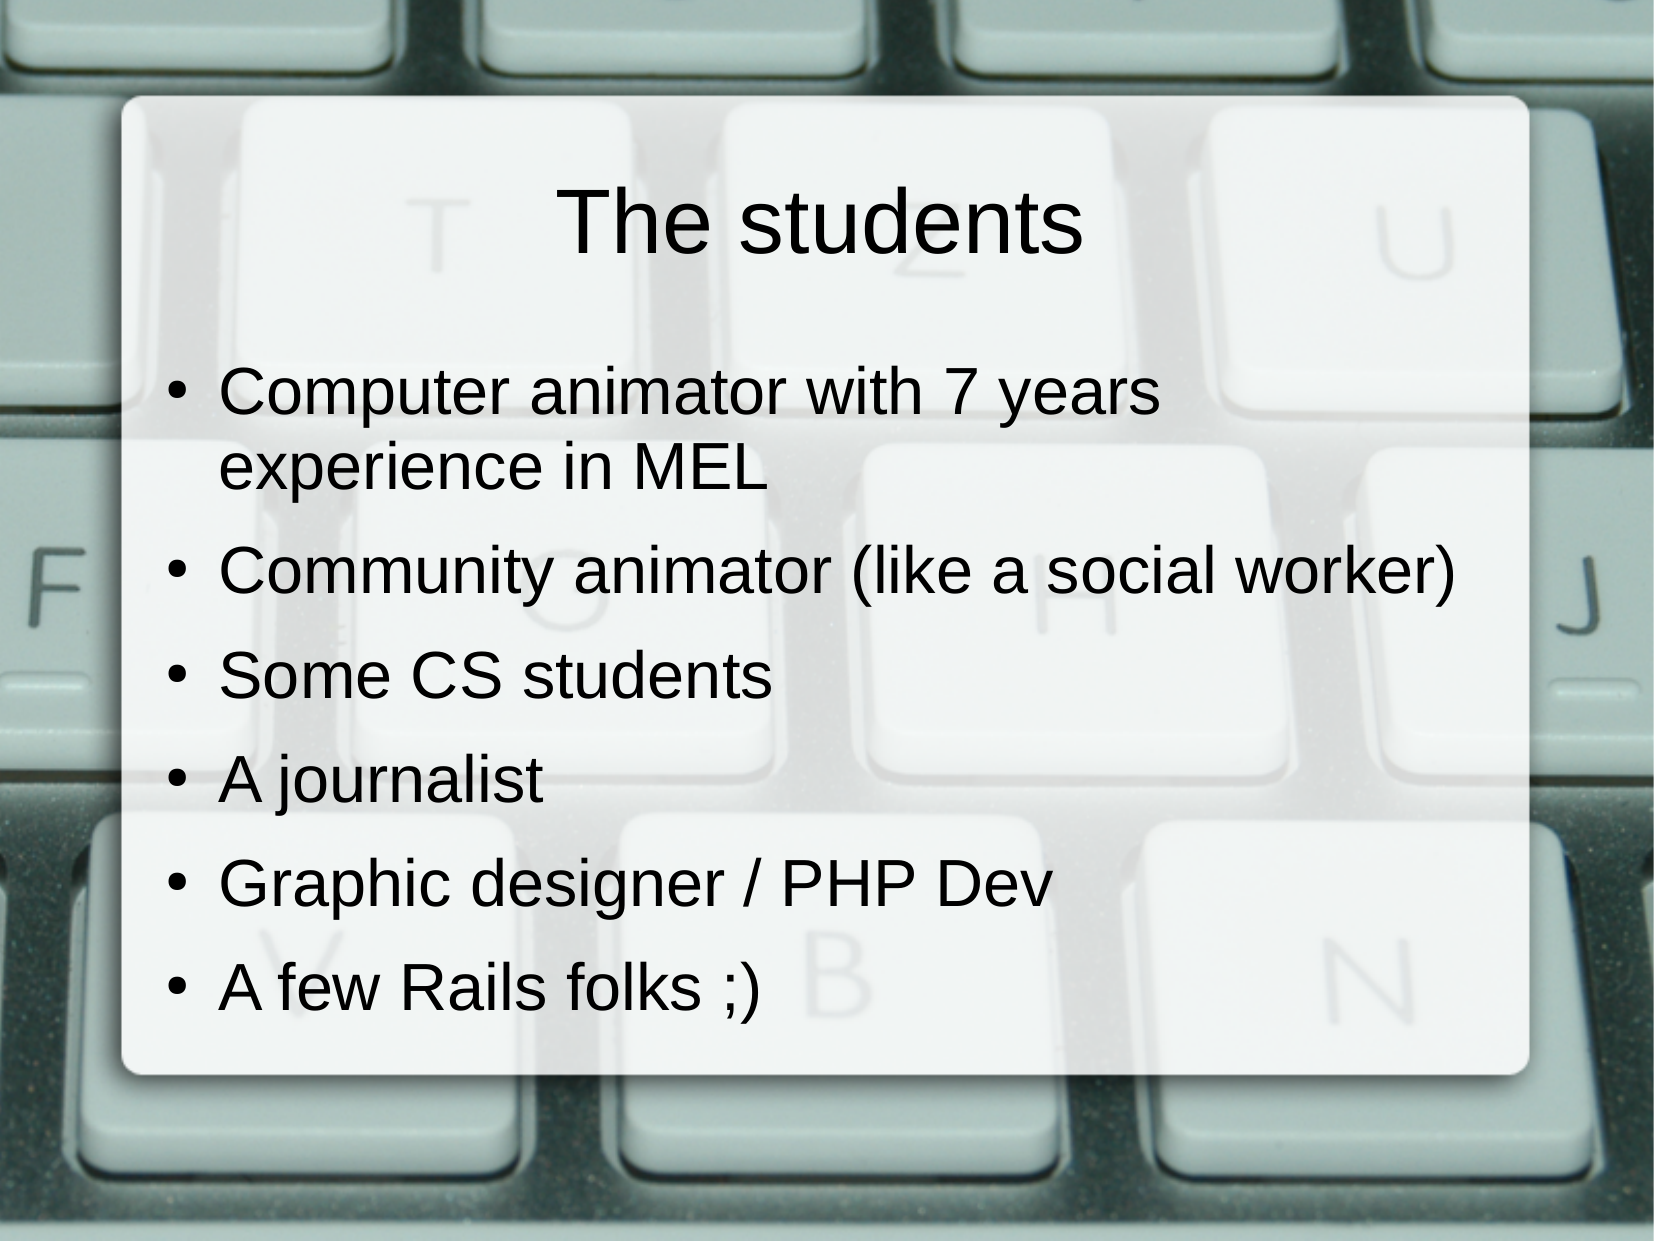

# The students
Computer animator with 7 years experience in MEL
Community animator (like a social worker)
Some CS students
A journalist
Graphic designer / PHP Dev
A few Rails folks ;)